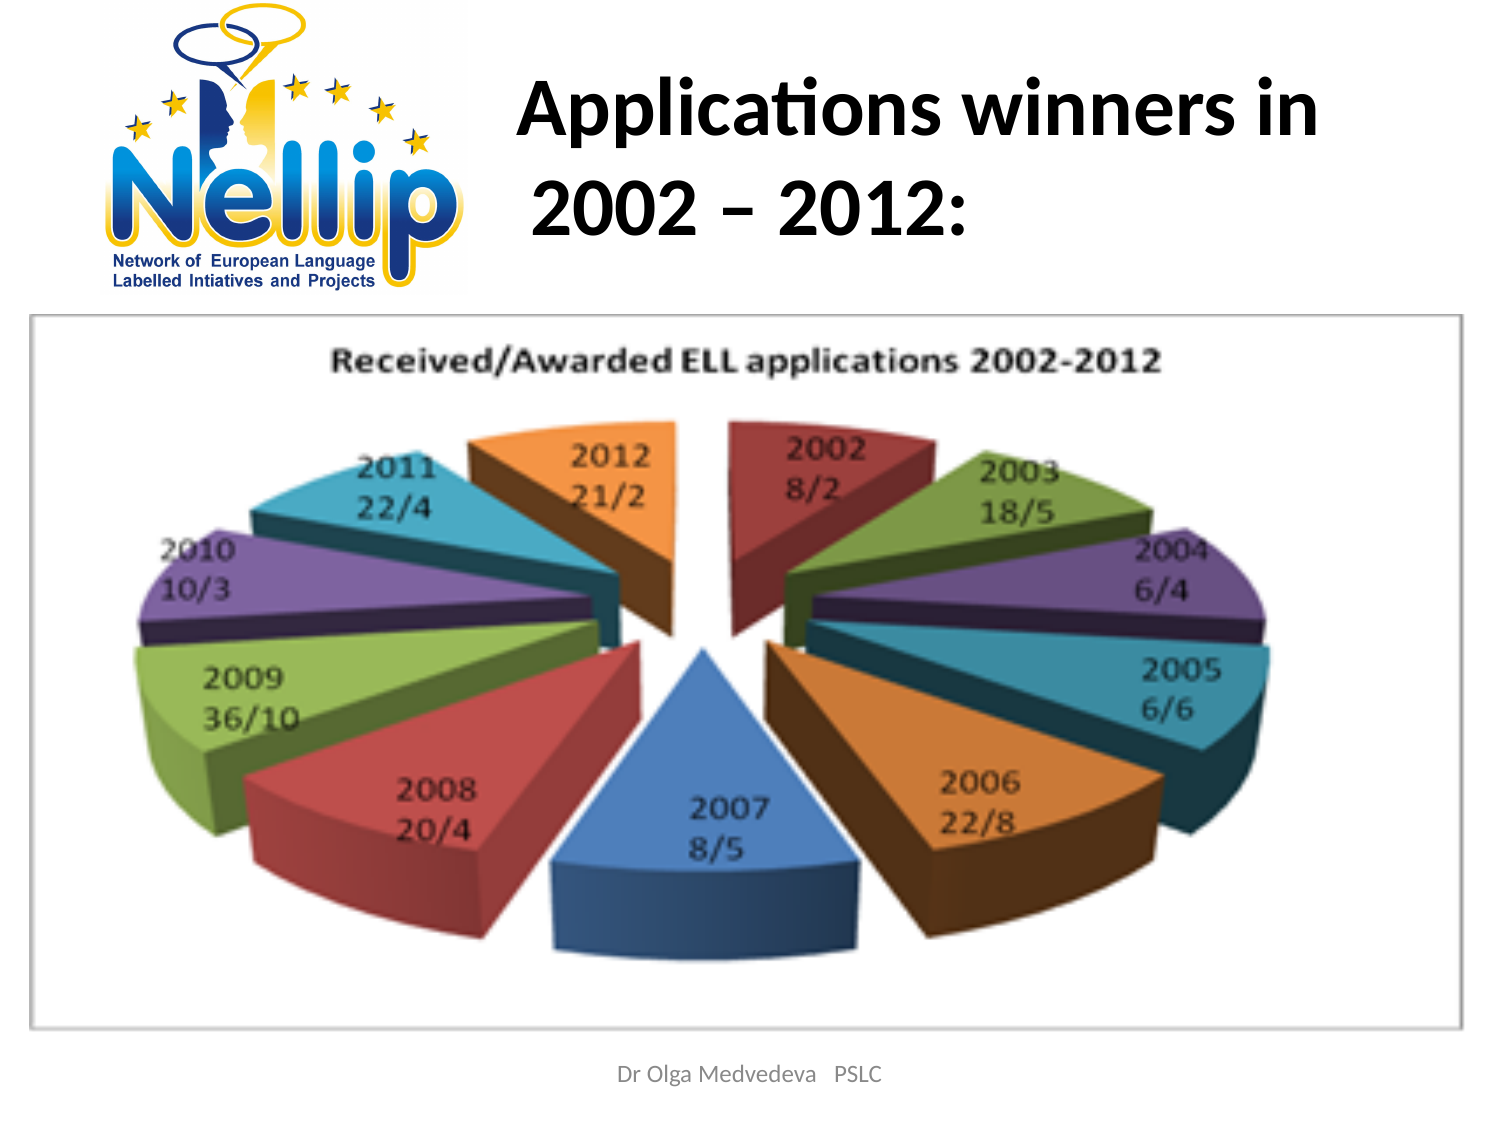

# Applications winners in 2002 – 2012:
Dr Olga Medvedeva PSLC